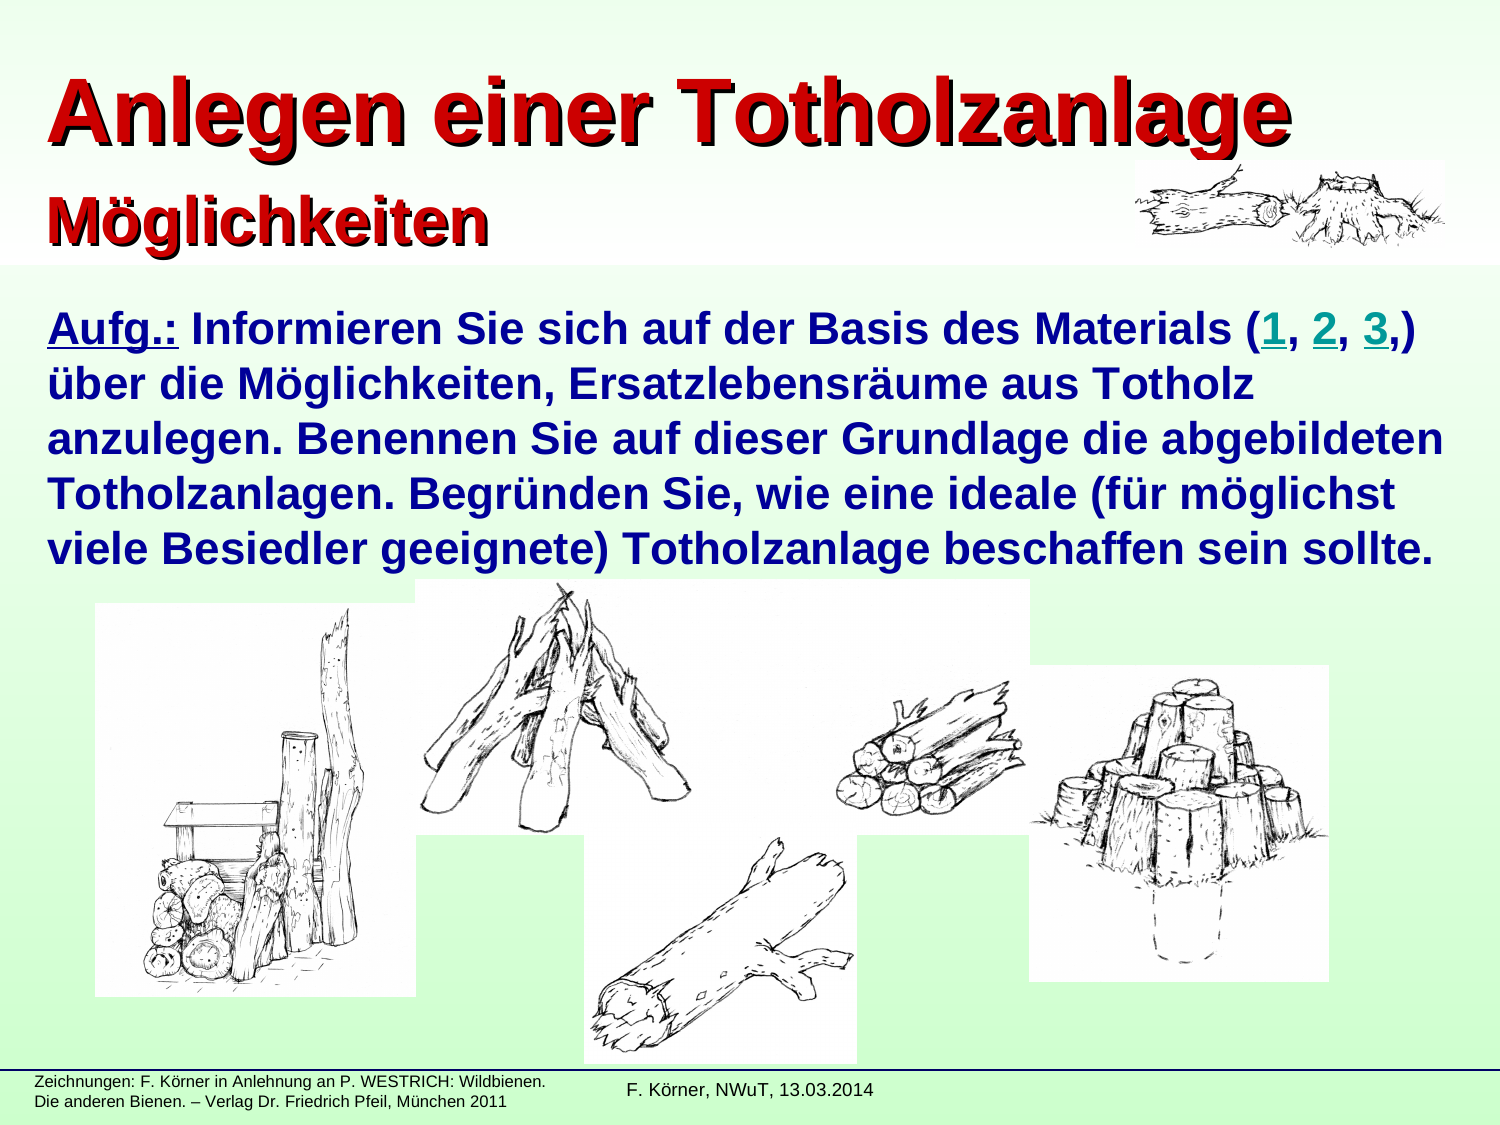

| Anlegen einer Totholzanlage Möglichkeiten |
| --- |
Aufg.: Informieren Sie sich auf der Basis des Materials (1, 2, 3,) über die Möglichkeiten, Ersatzlebensräume aus Totholz anzulegen. Benennen Sie auf dieser Grundlage die abgebildeten Totholzanlagen. Begründen Sie, wie eine ideale (für möglichst viele Besiedler geeignete) Totholzanlage beschaffen sein sollte.
Zeichnungen: F. Körner in Anlehnung an P. WESTRICH: Wildbienen. Die anderen Bienen. – Verlag Dr. Friedrich Pfeil, München 2011